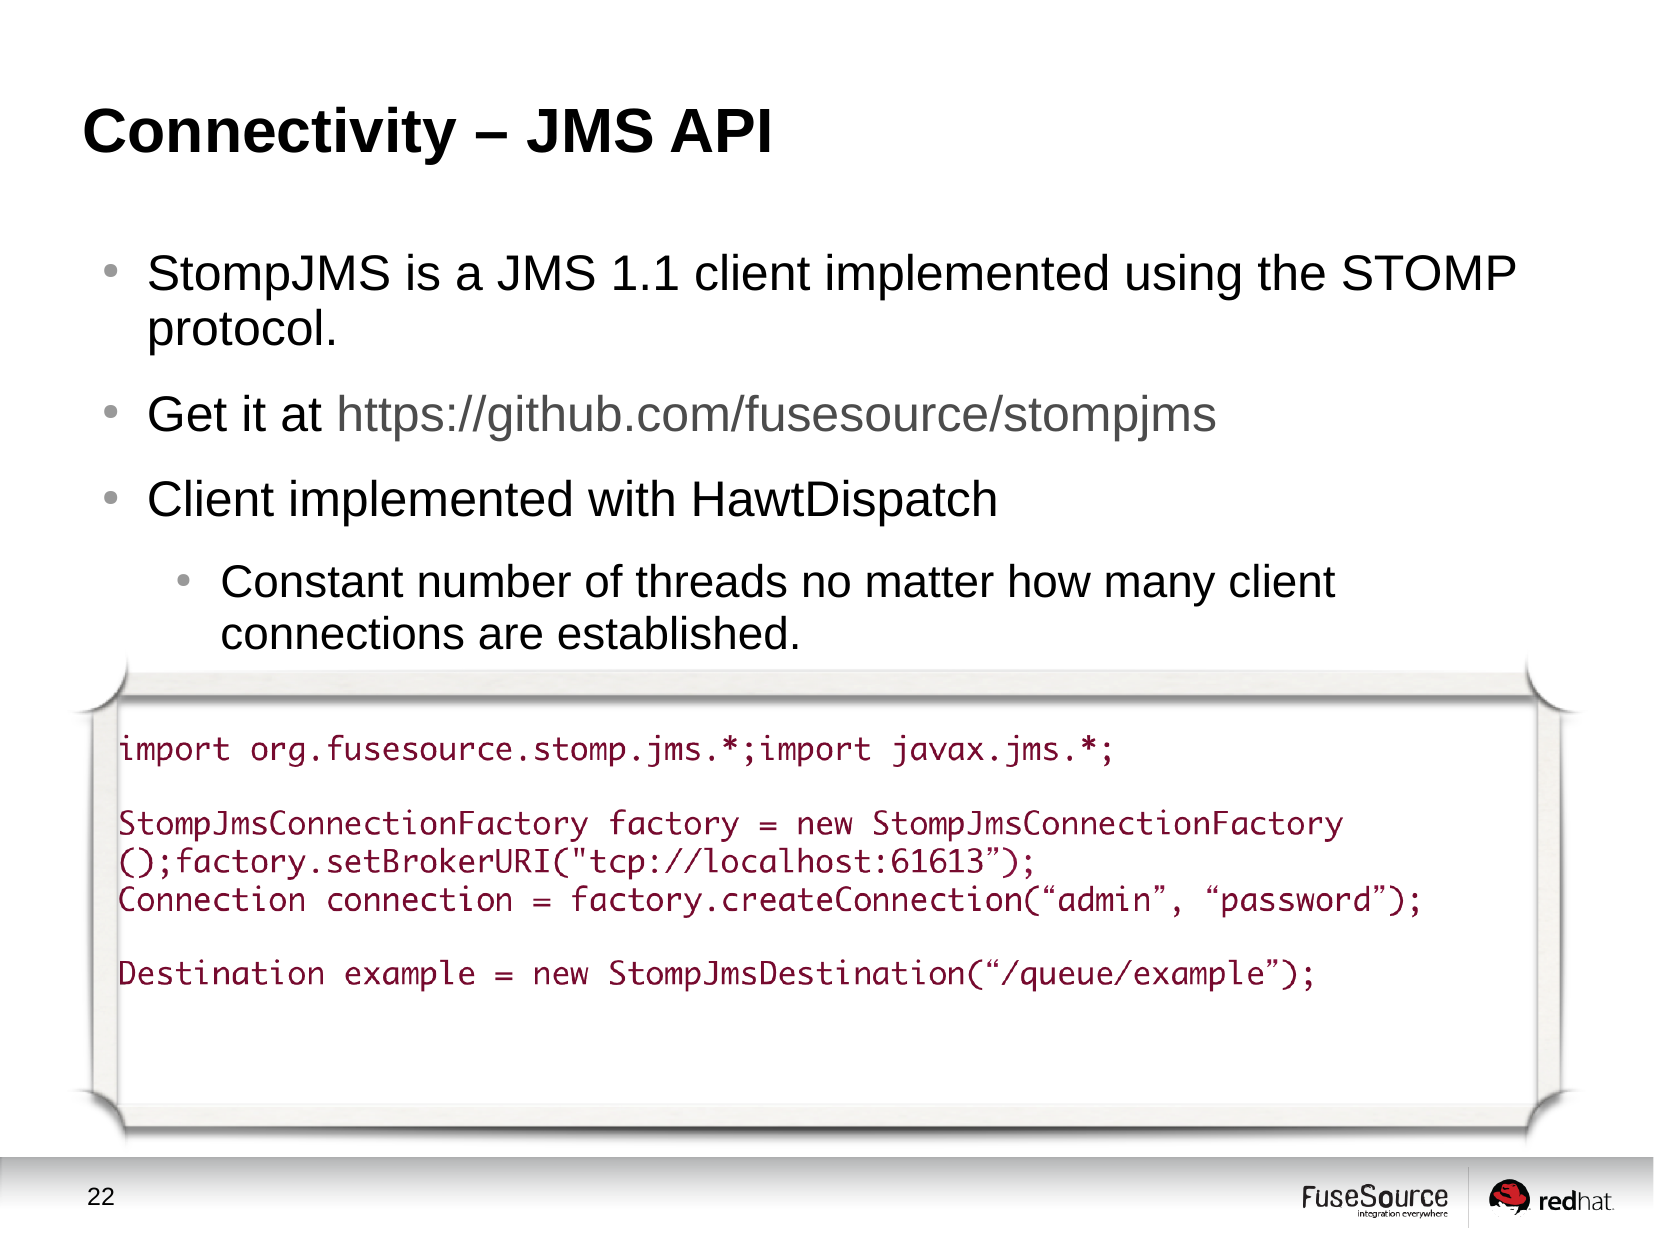

# Connectivity – JMS API
StompJMS is a JMS 1.1 client implemented using the STOMP protocol.
Get it at https://github.com/fusesource/stompjms
Client implemented with HawtDispatch
Constant number of threads no matter how many client connections are established.